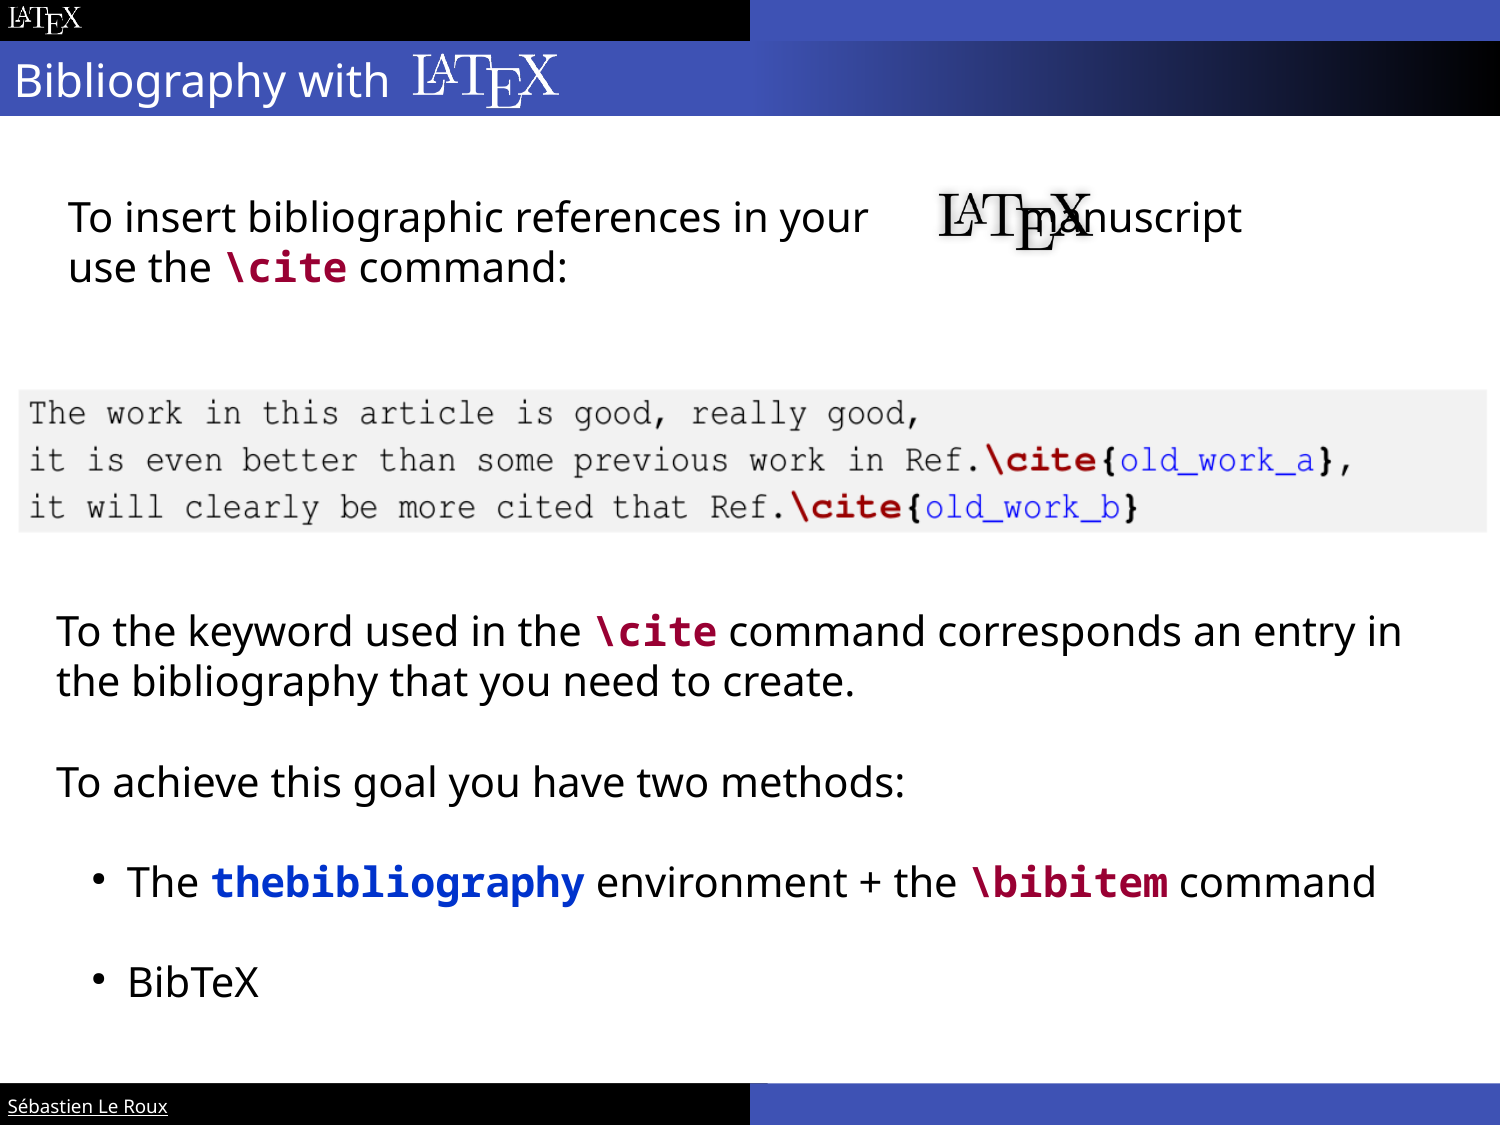

# Bibliography with
To insert bibliographic references in your manuscript
use the \cite command:
To the keyword used in the \cite command corresponds an entry in the bibliography that you need to create.
To achieve this goal you have two methods:
The thebibliography environment + the \bibitem command
BibTeX